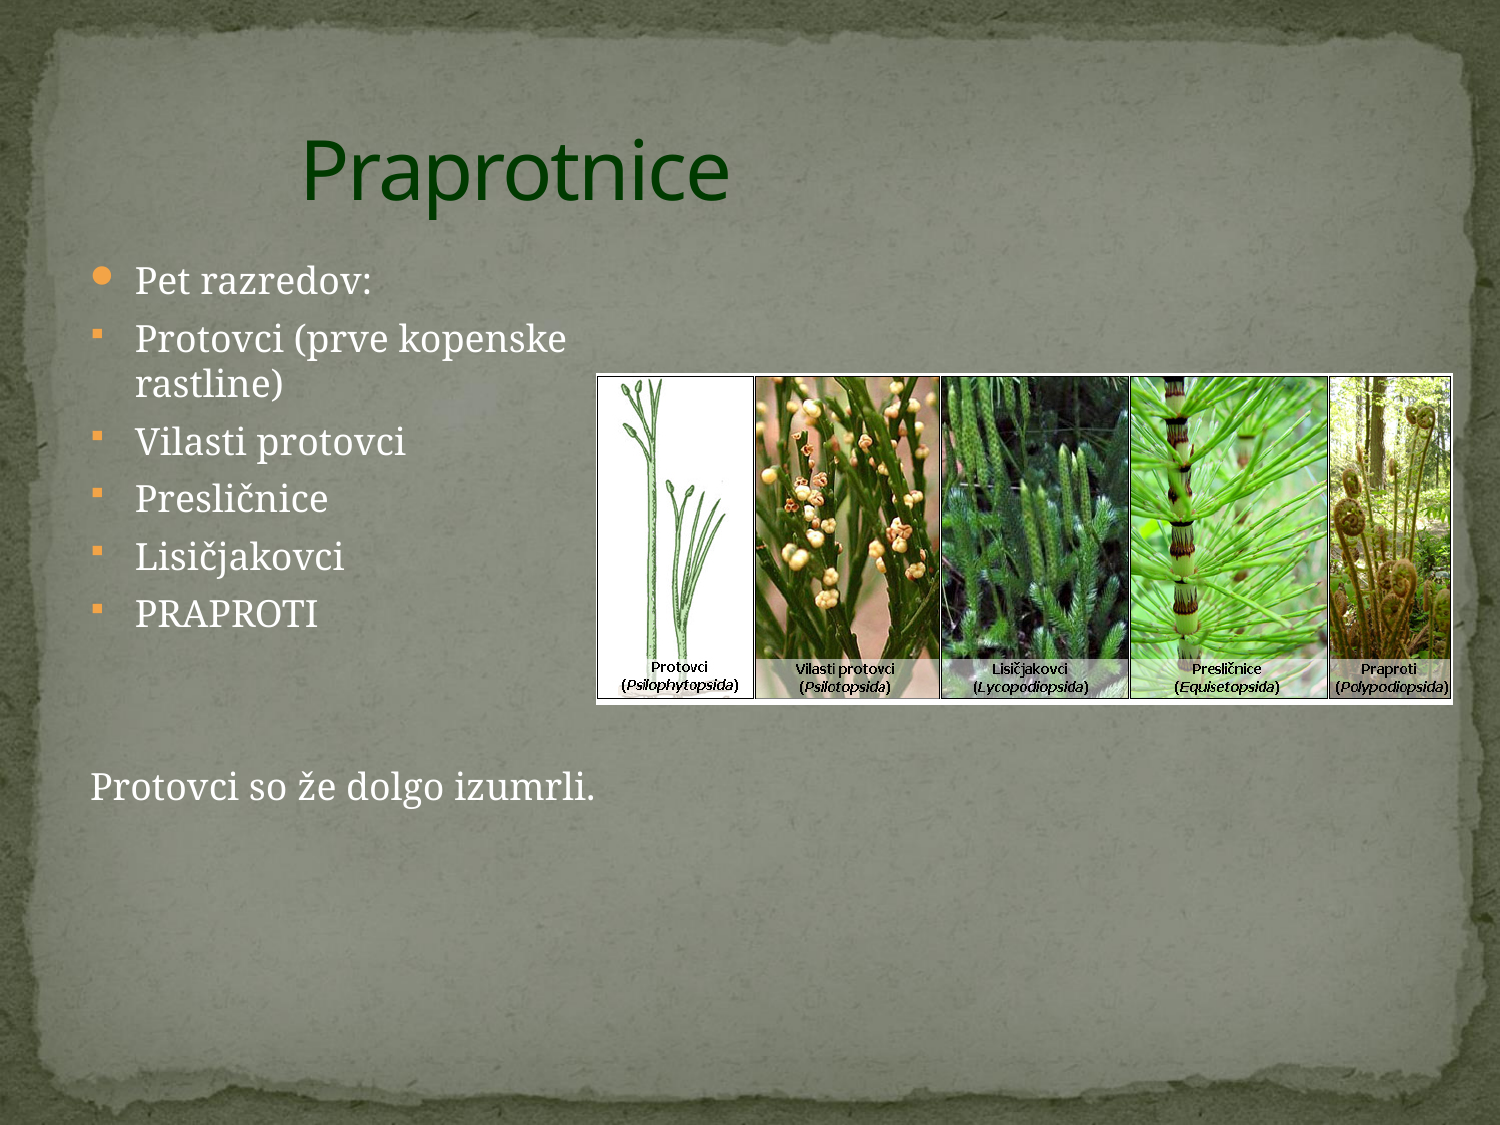

# Praprotnice
Pet razredov:
Protovci (prve kopenske rastline)
Vilasti protovci
Presličnice
Lisičjakovci
PRAPROTI
Protovci so že dolgo izumrli.